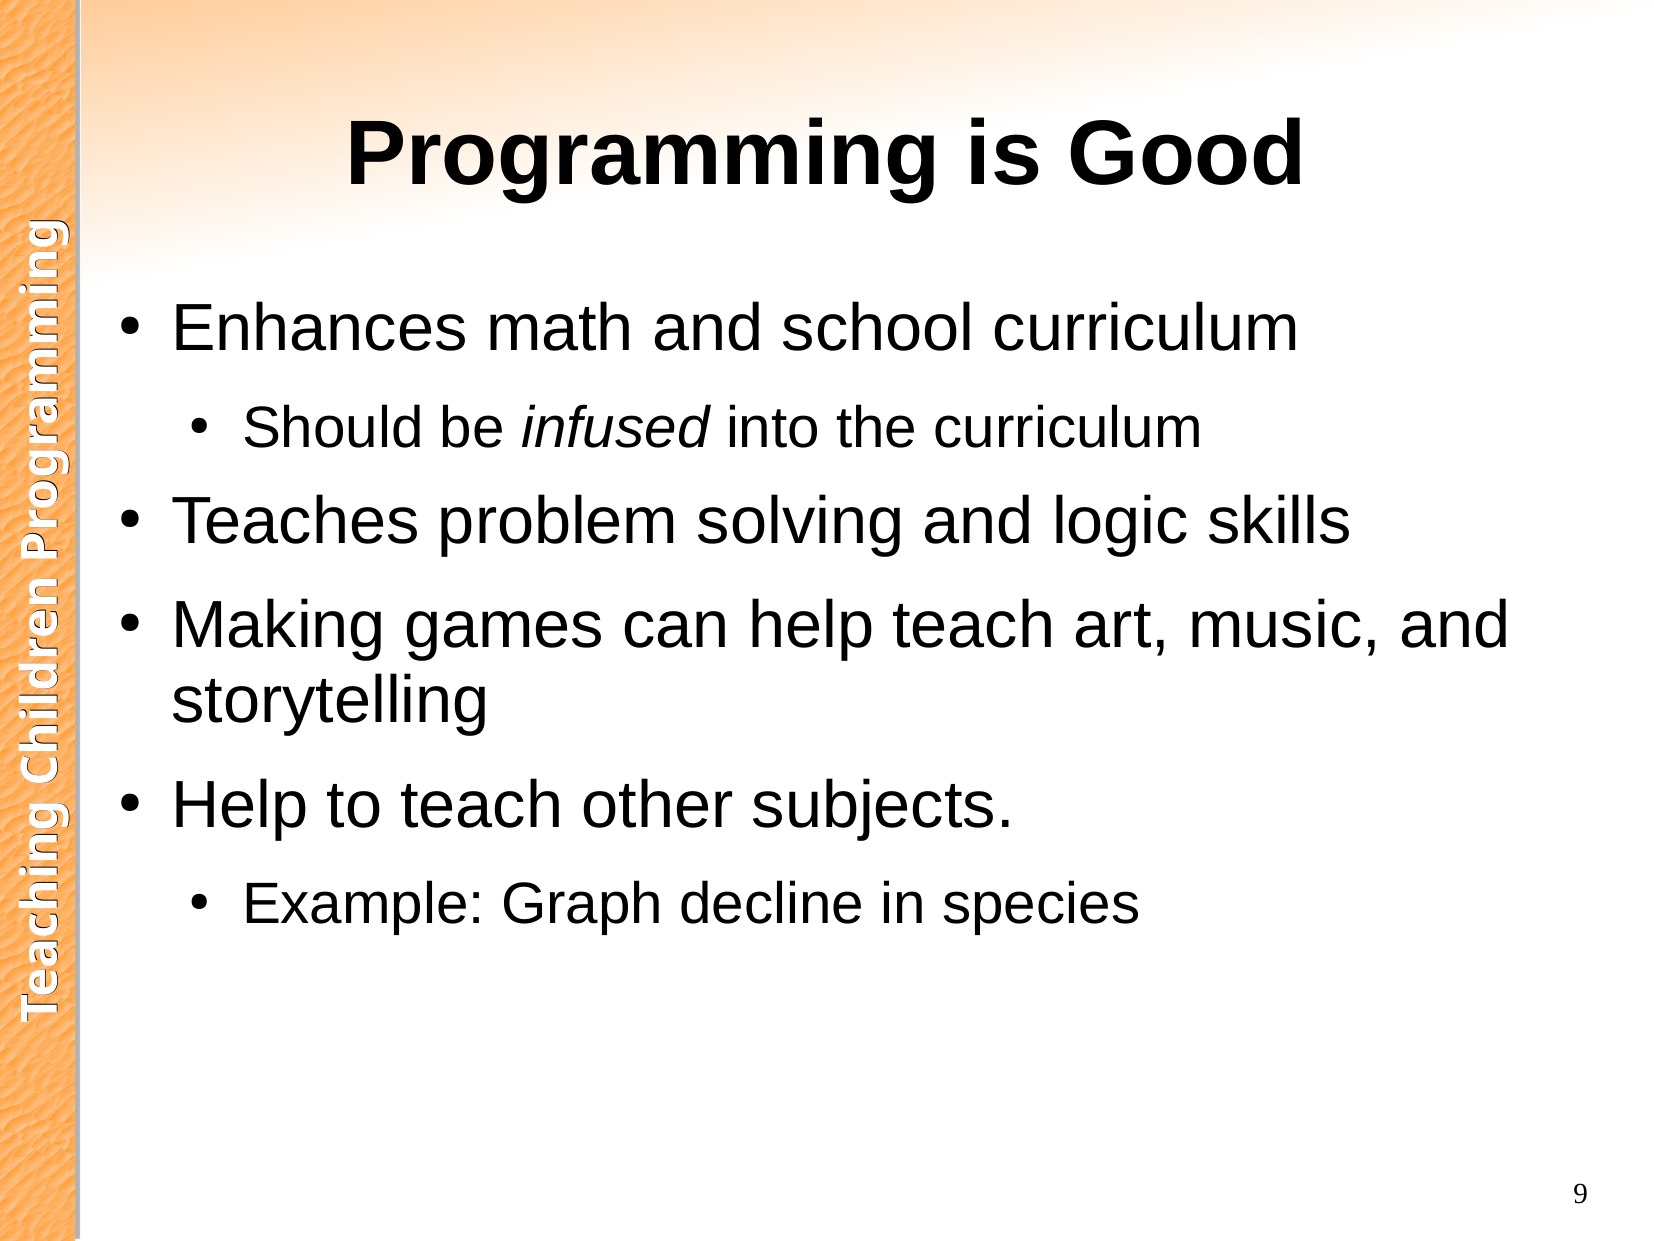

# Programming is Good
Enhances math and school curriculum
Should be infused into the curriculum
Teaches problem solving and logic skills
Making games can help teach art, music, and storytelling
Help to teach other subjects.
Example: Graph decline in species
9